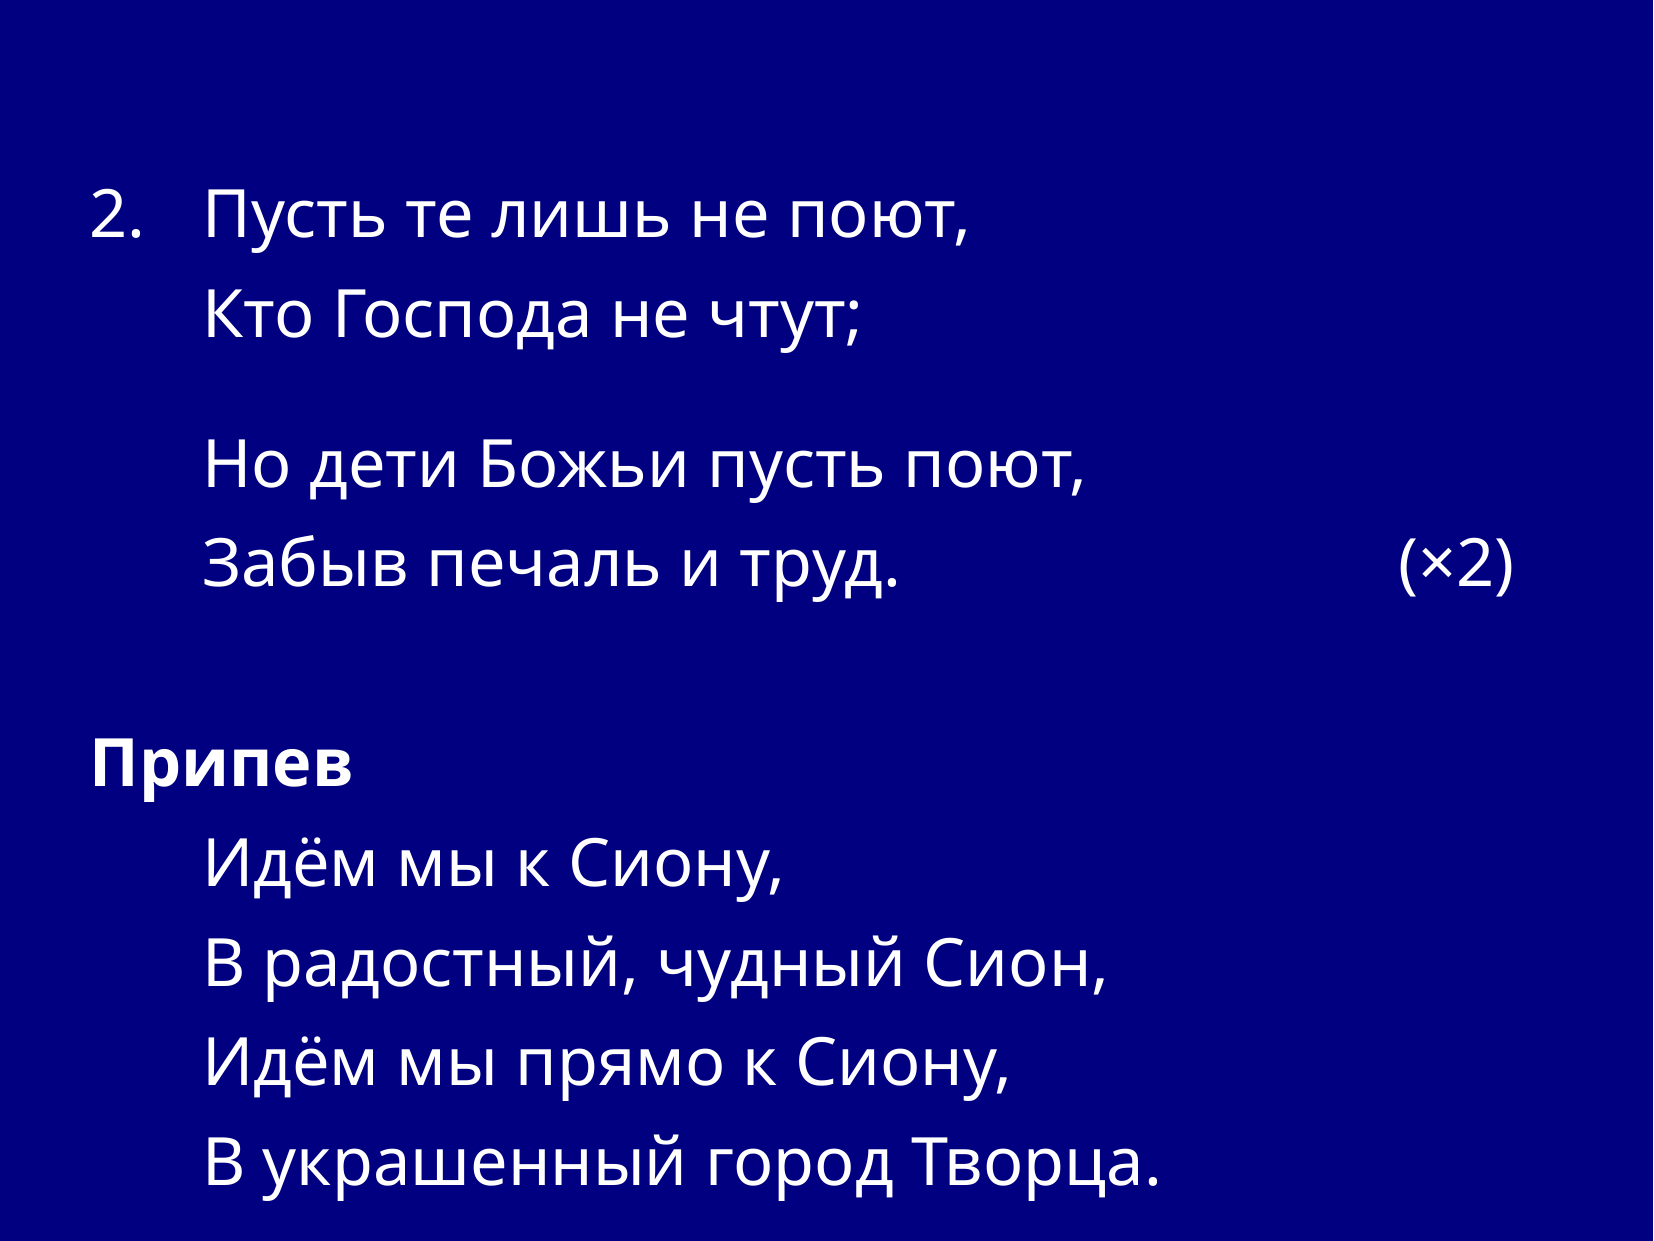

2.	Пусть те лишь не поют,
	Кто Господа не чтут;
	Но дети Божьи пусть поют,
	Забыв печаль и труд.	(×2)
Припев
	Идём мы к Сиону,
	В радостный, чудный Сион,
	Идём мы прямо к Сиону,
	В украшенный город Творца.